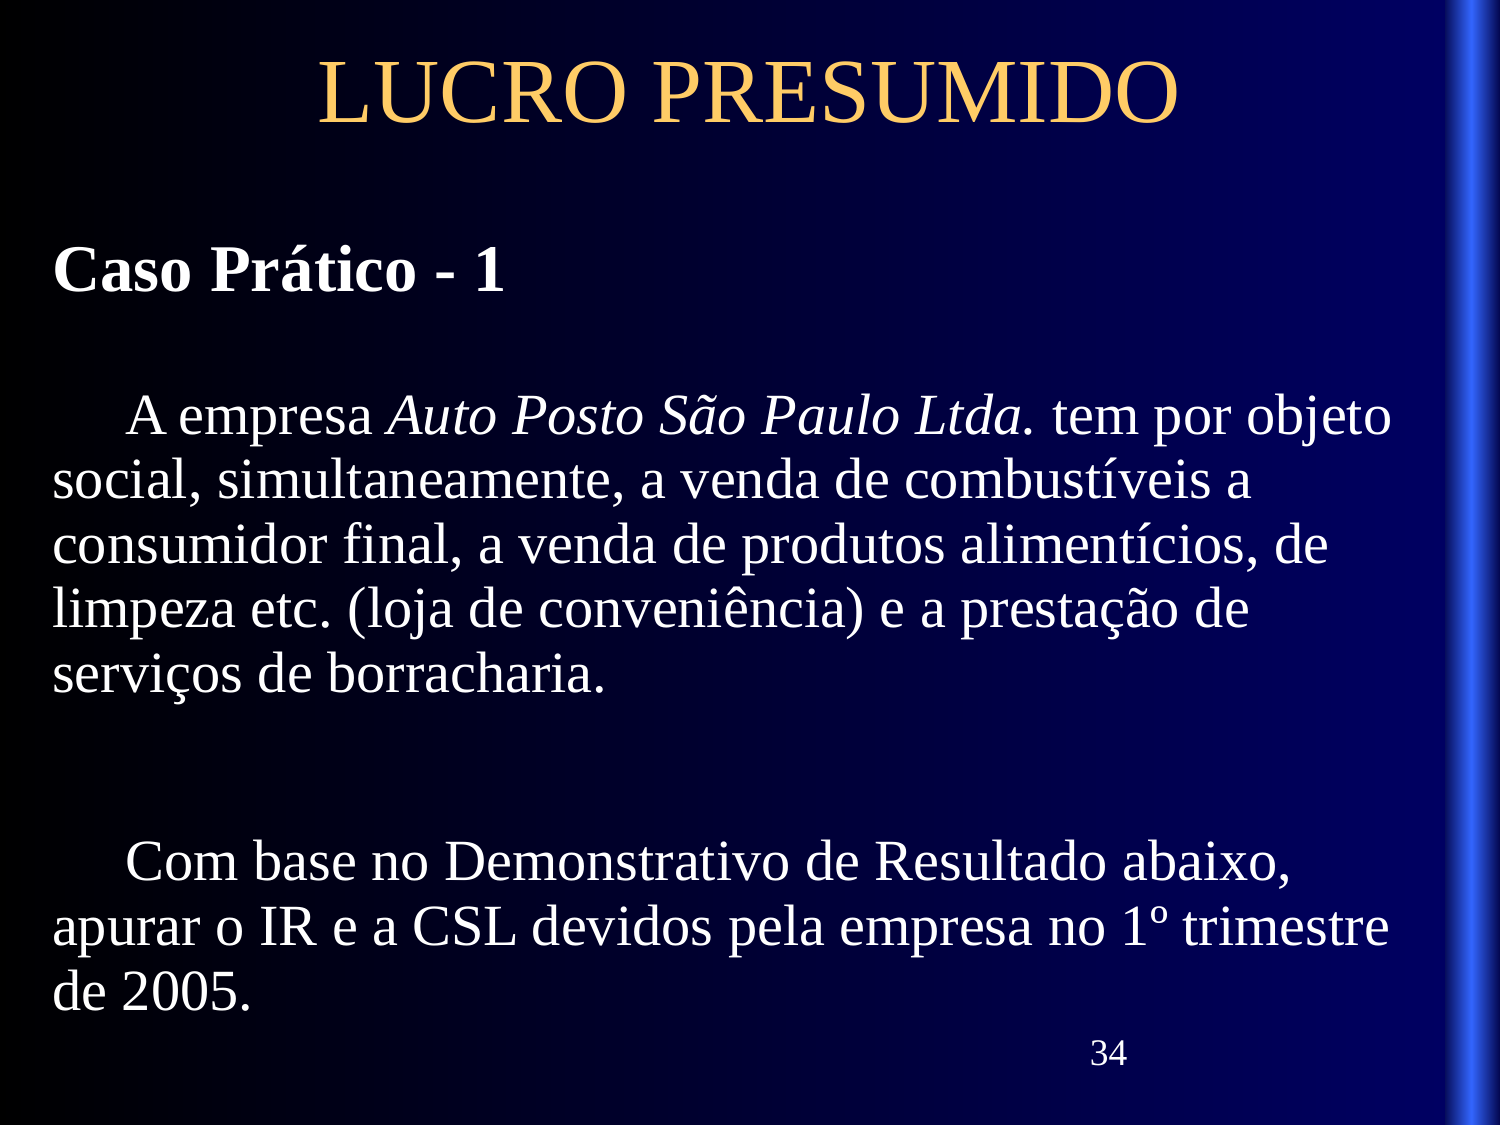

# LUCRO PRESUMIDO
Caso Prático - 1
	A empresa Auto Posto São Paulo Ltda. tem por objeto social, simultaneamente, a venda de combustíveis a consumidor final, a venda de produtos alimentícios, de limpeza etc. (loja de conveniência) e a prestação de serviços de borracharia.
	Com base no Demonstrativo de Resultado abaixo, apurar o IR e a CSL devidos pela empresa no 1º trimestre de 2005.